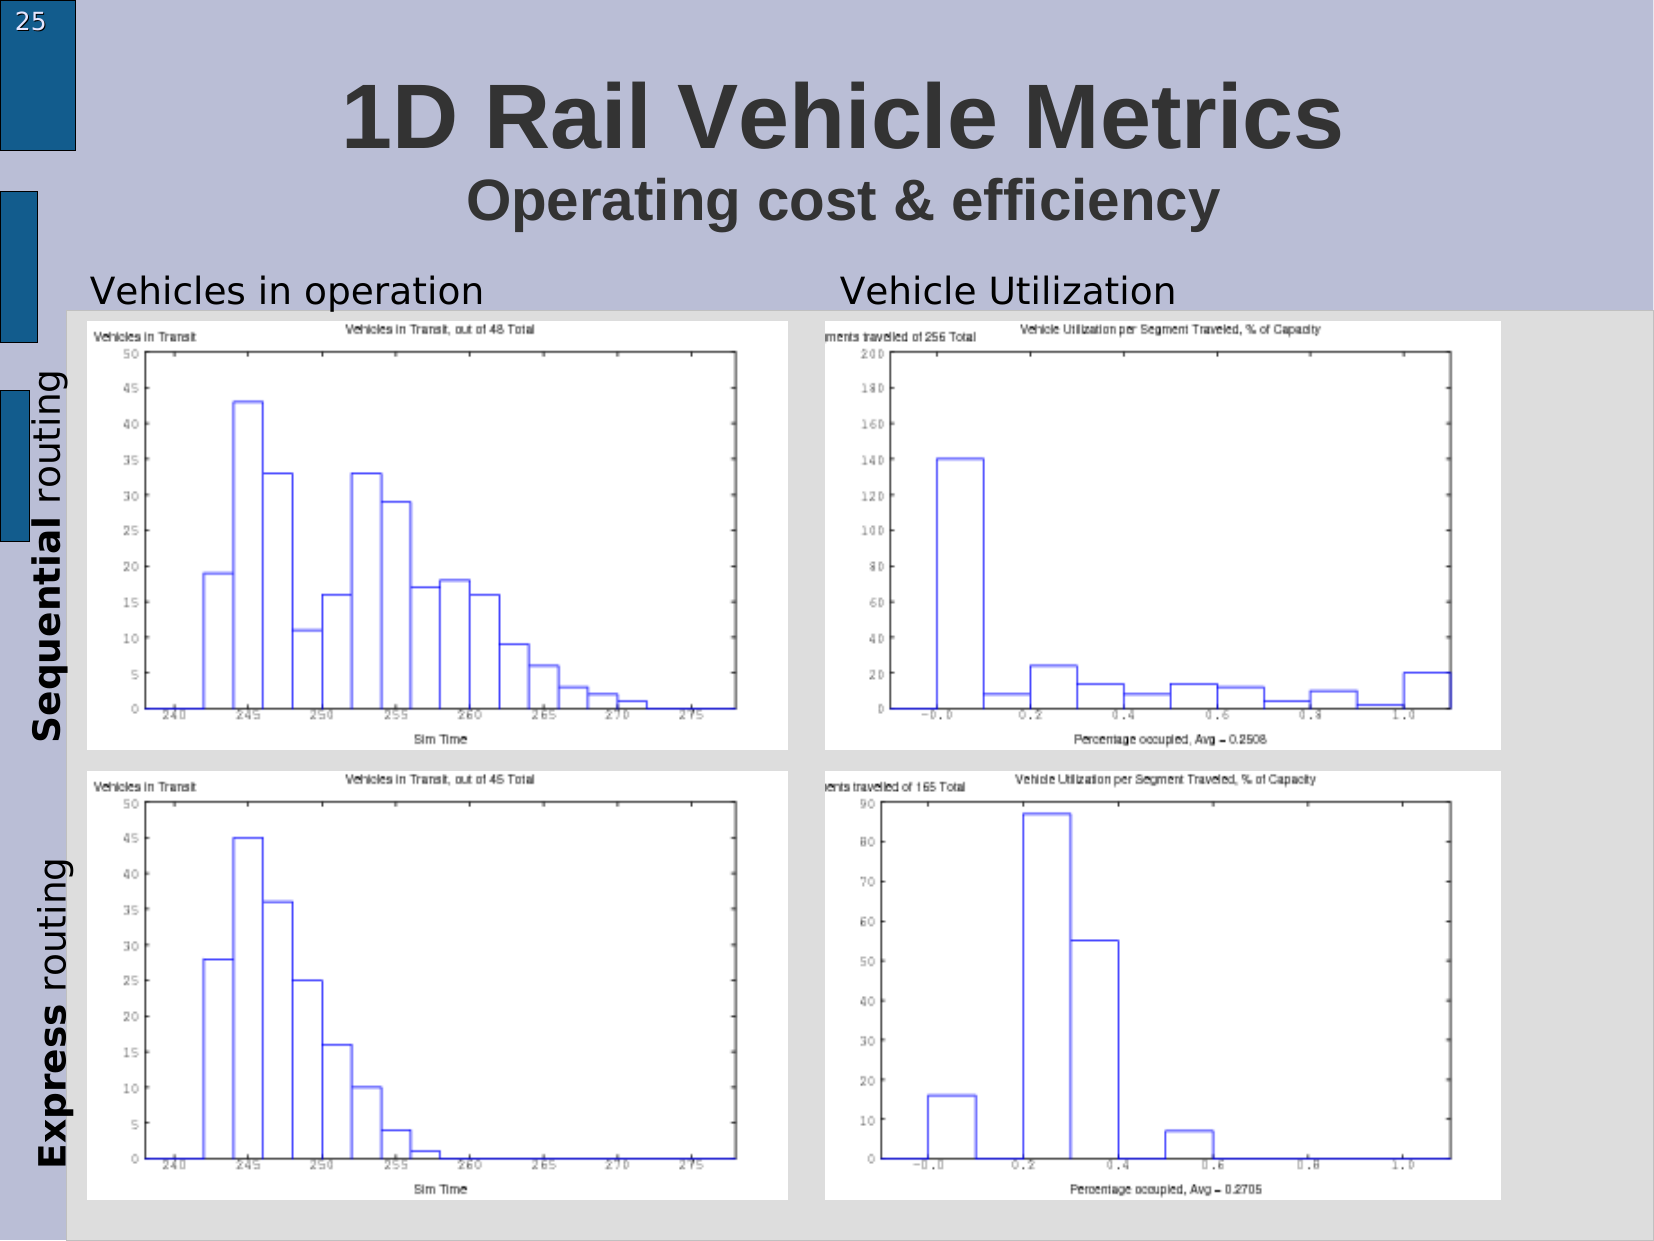

# 1D Rail Vehicle Metrics Operating cost & efficiency
Vehicles in operation
Vehicle Utilization
Sequential routing
Express routing